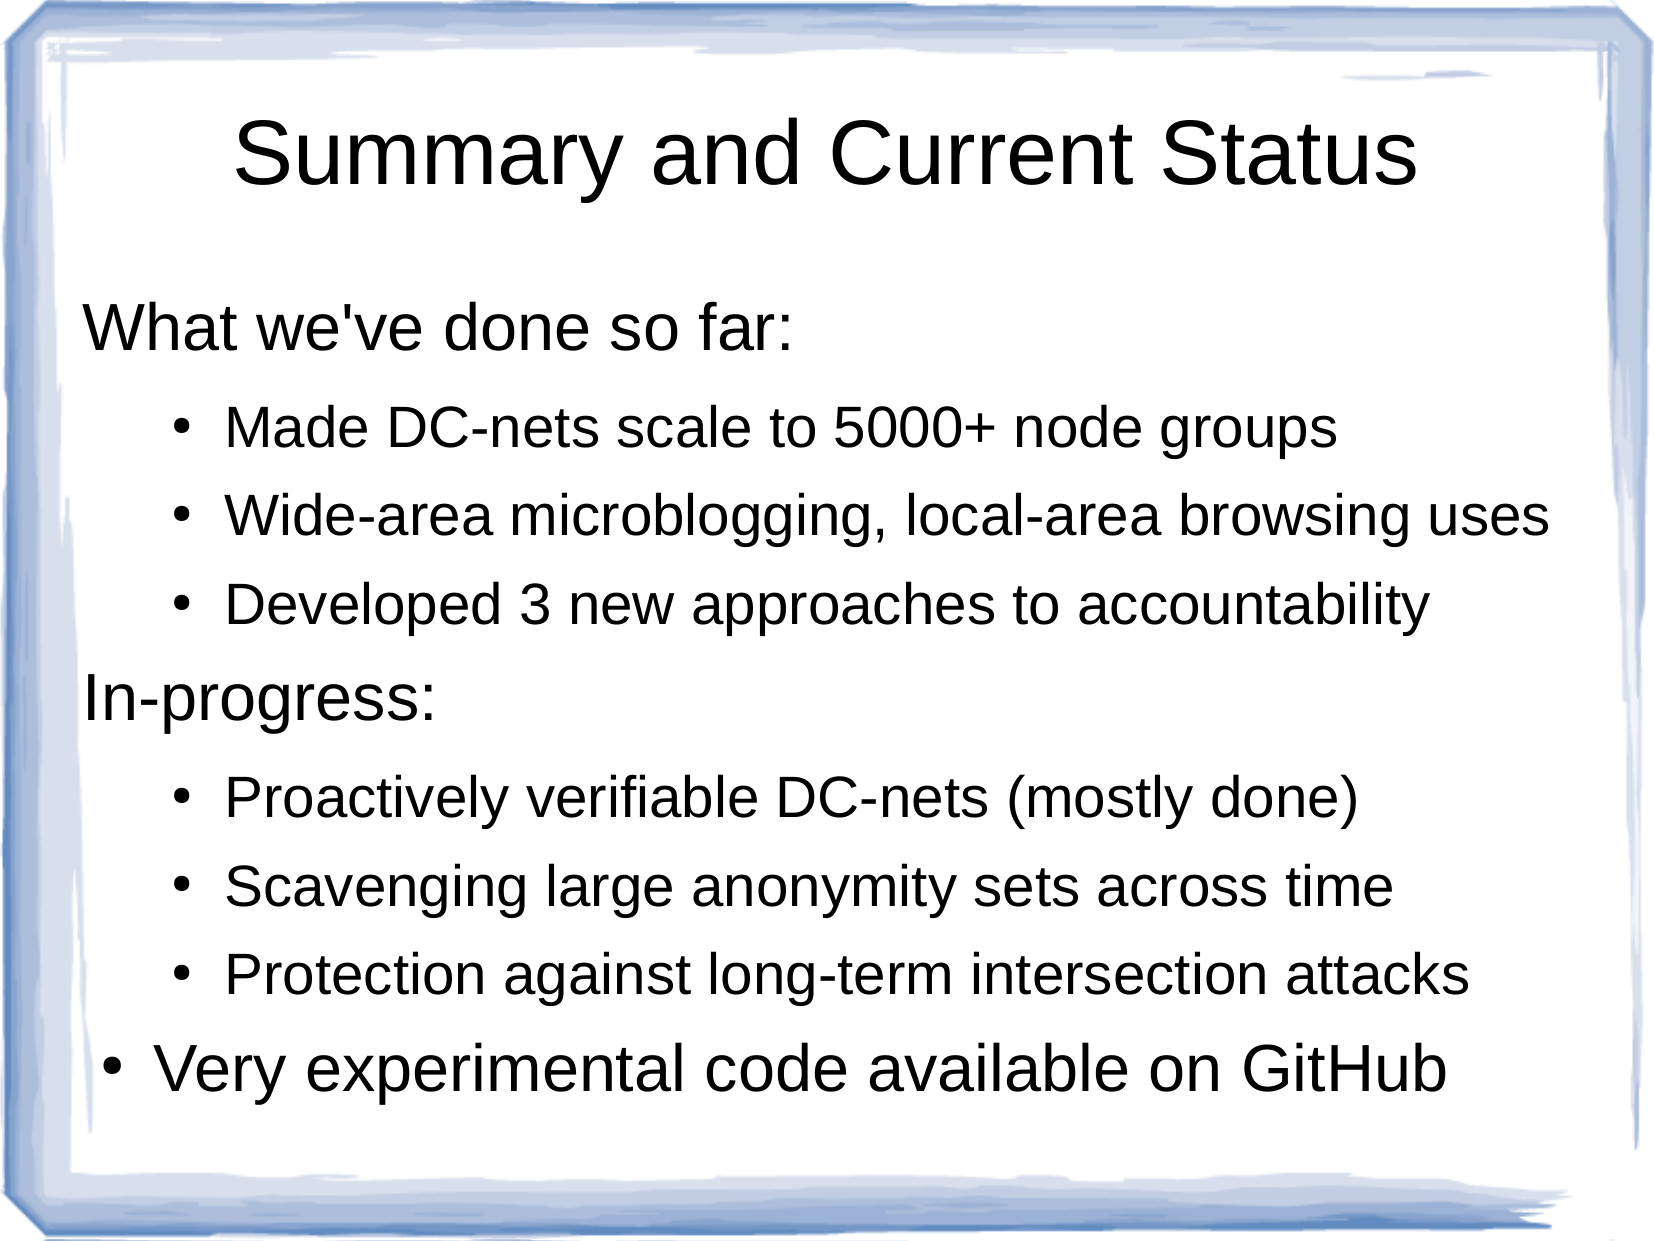

# Summary and Current Status
What we've done so far:
Made DC-nets scale to 5000+ node groups
Wide-area microblogging, local-area browsing uses
Developed 3 new approaches to accountability
In-progress:
Proactively verifiable DC-nets (mostly done)
Scavenging large anonymity sets across time
Protection against long-term intersection attacks
Very experimental code available on GitHub